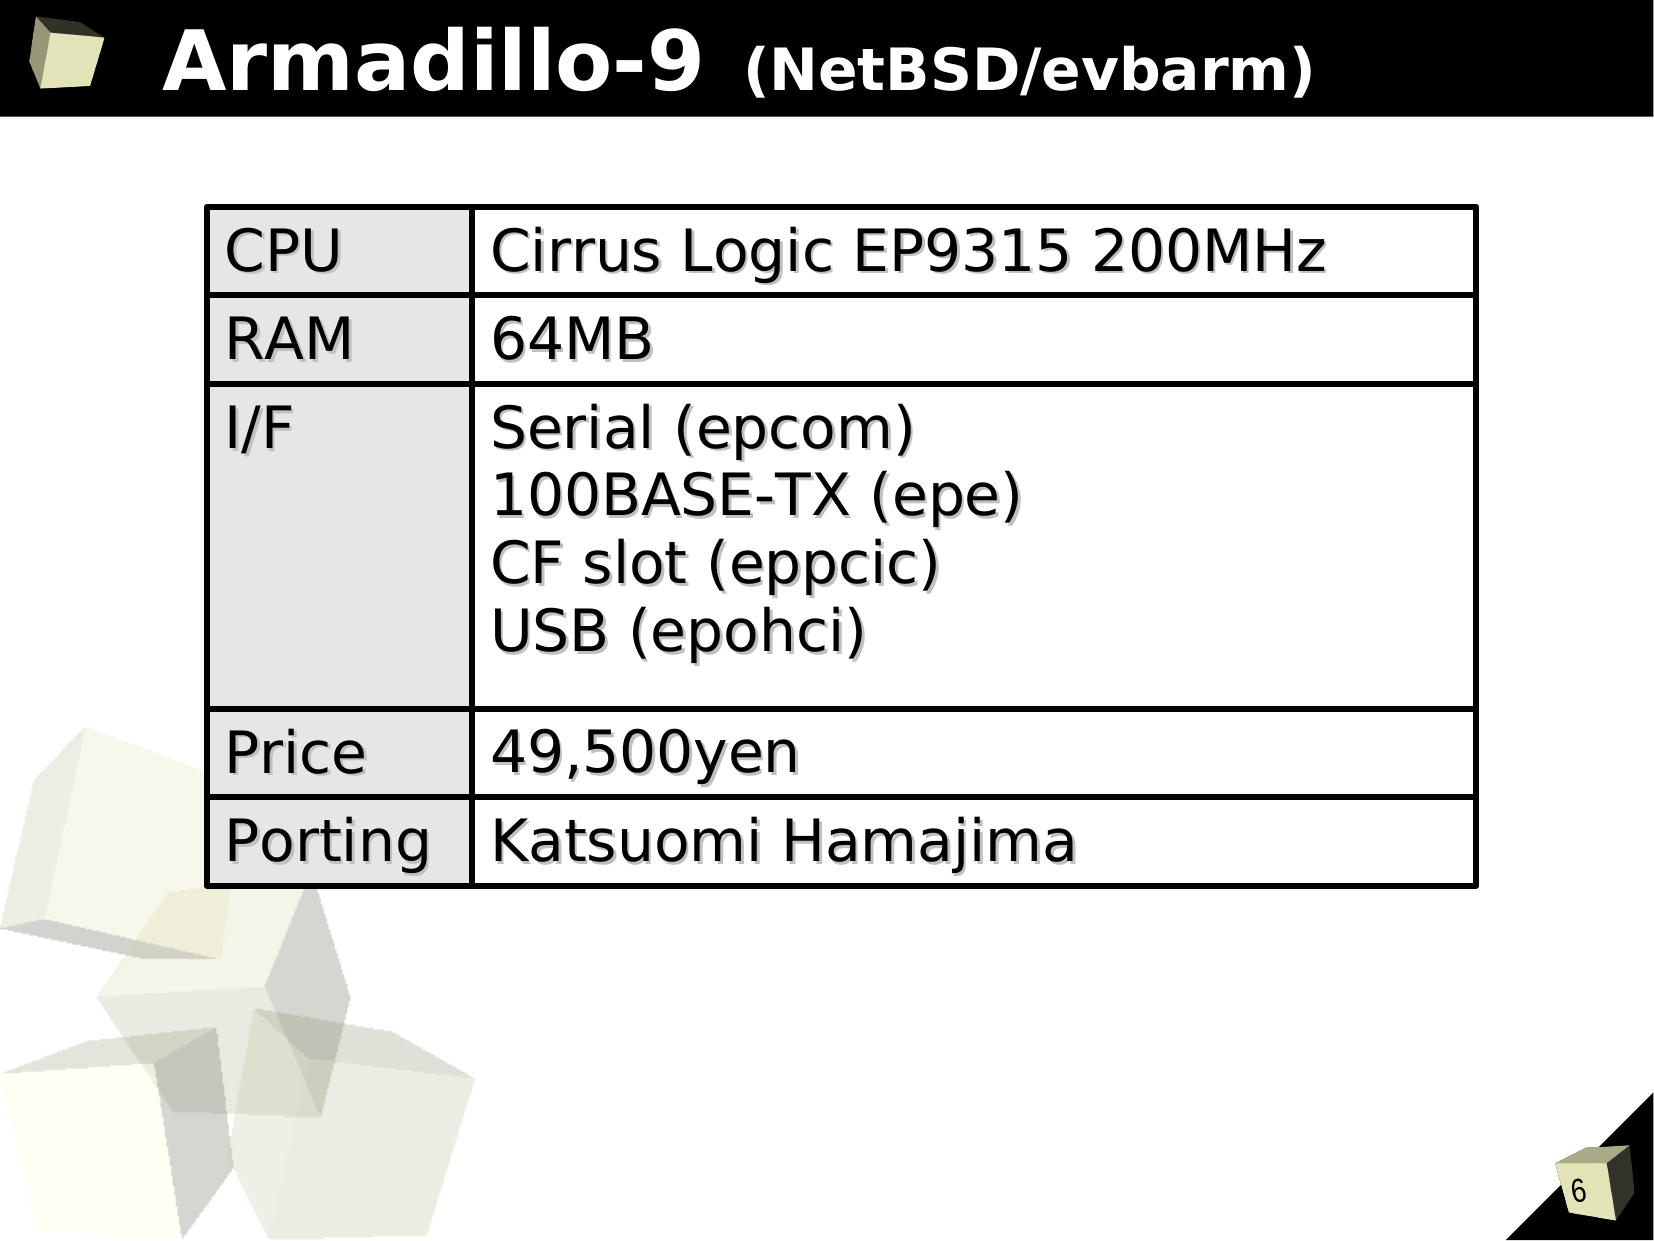

Armadillo-9　(NetBSD/evbarm)
CPU
Cirrus Logic EP9315 200MHz
64MB
RAM
Serial (epcom)
100BASE-TX (epe)
CF slot (eppcic)
USB (epohci)
I/F
49,500yen
Price
Porting
Katsuomi Hamajima